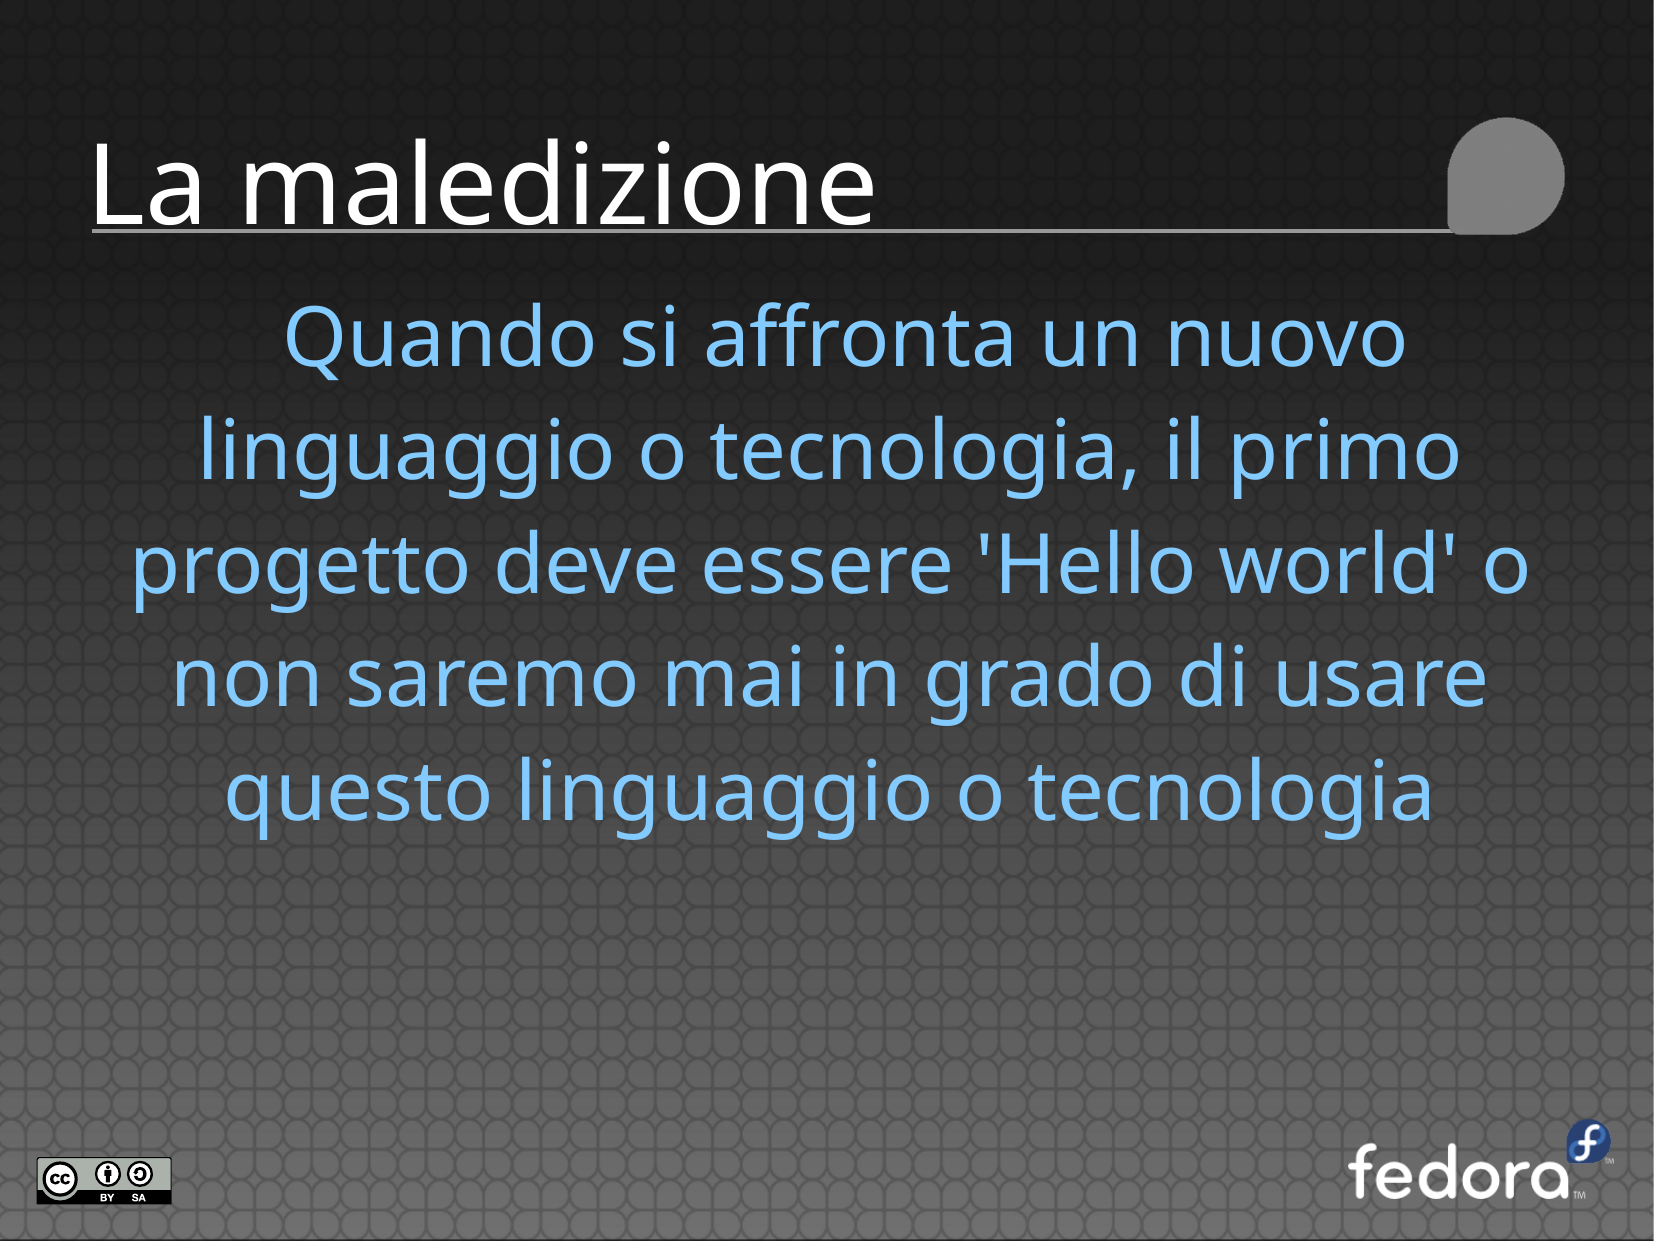

# La maledizione
Quando si affronta un nuovo linguaggio o tecnologia, il primo progetto deve essere 'Hello world' o non saremo mai in grado di usare questo linguaggio o tecnologia